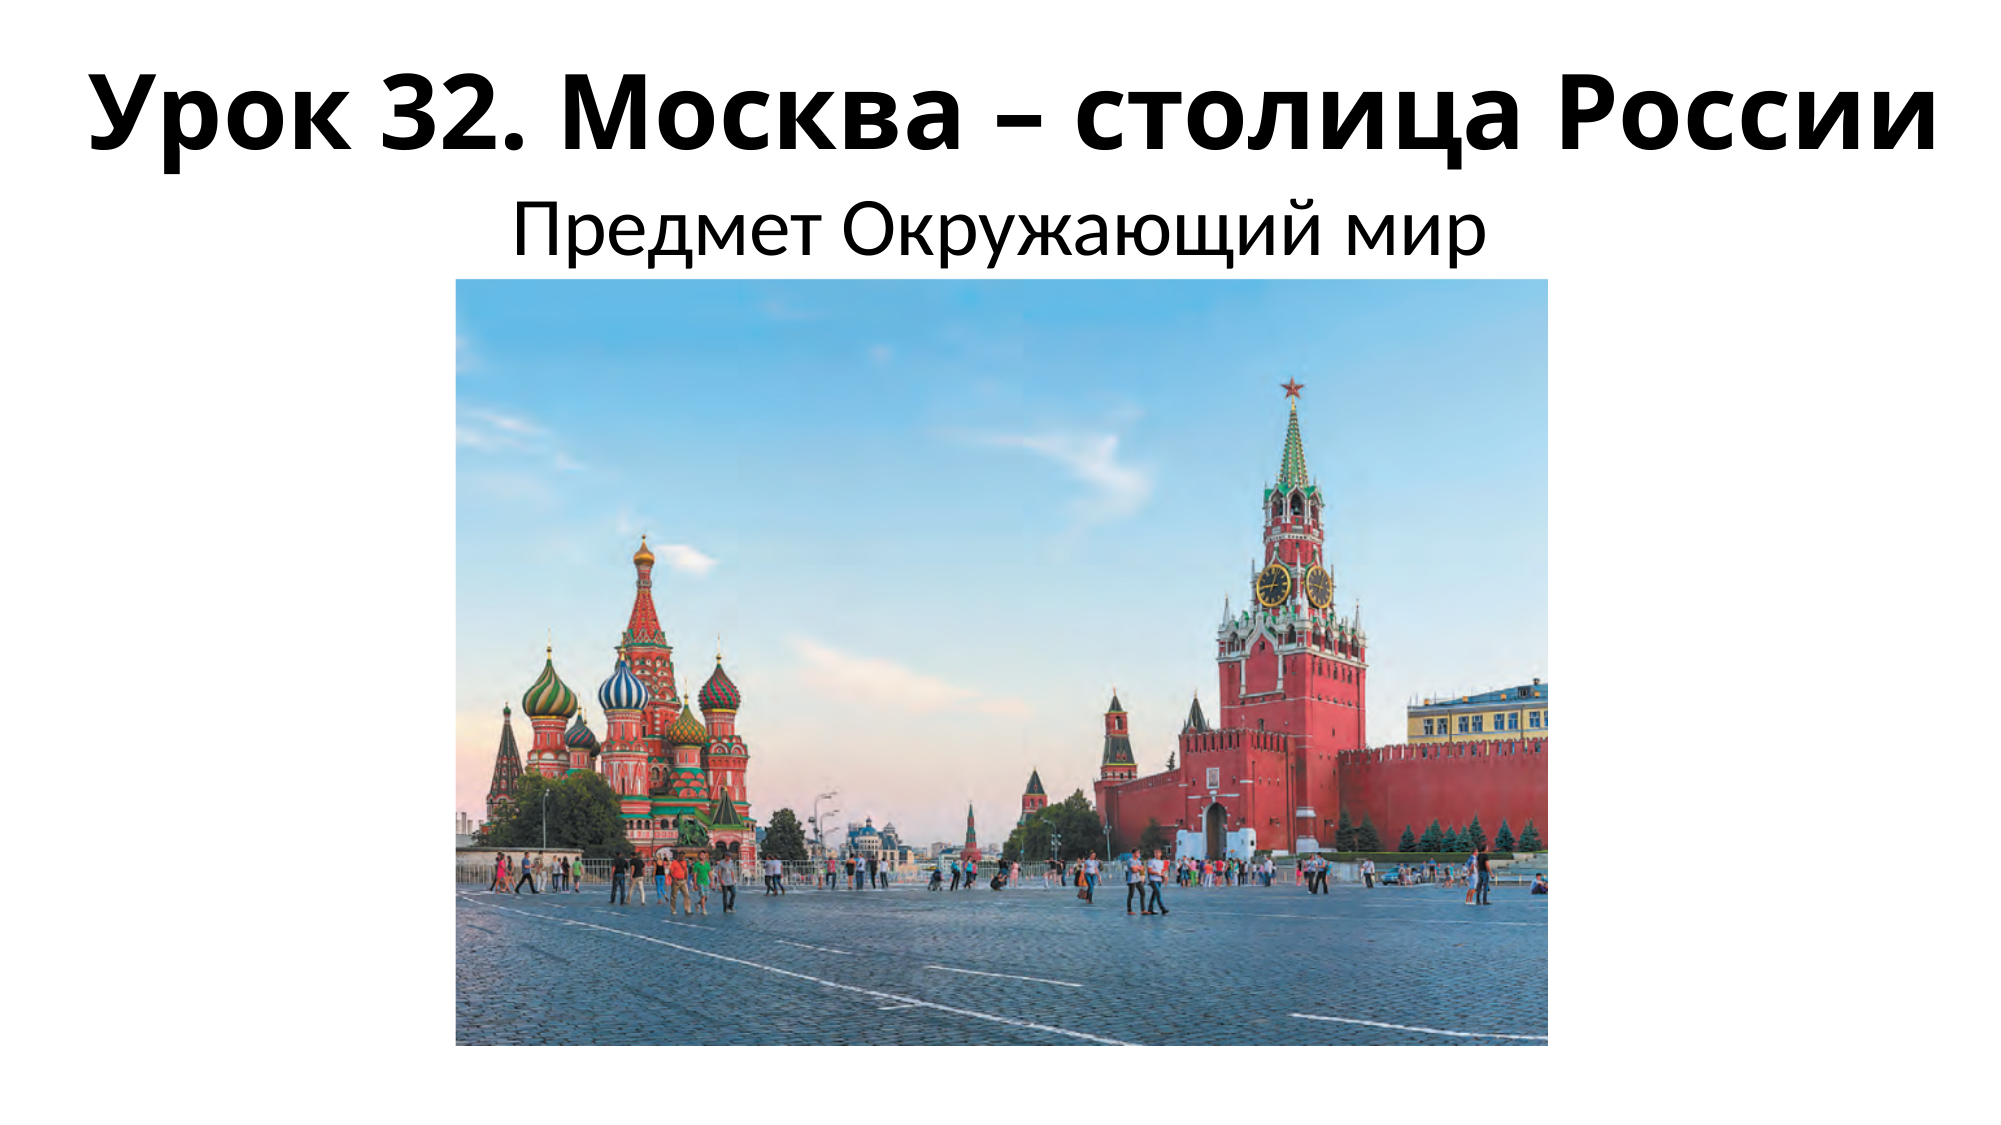

# Урок 32. Москва – столица России
Предмет Окружающий мир